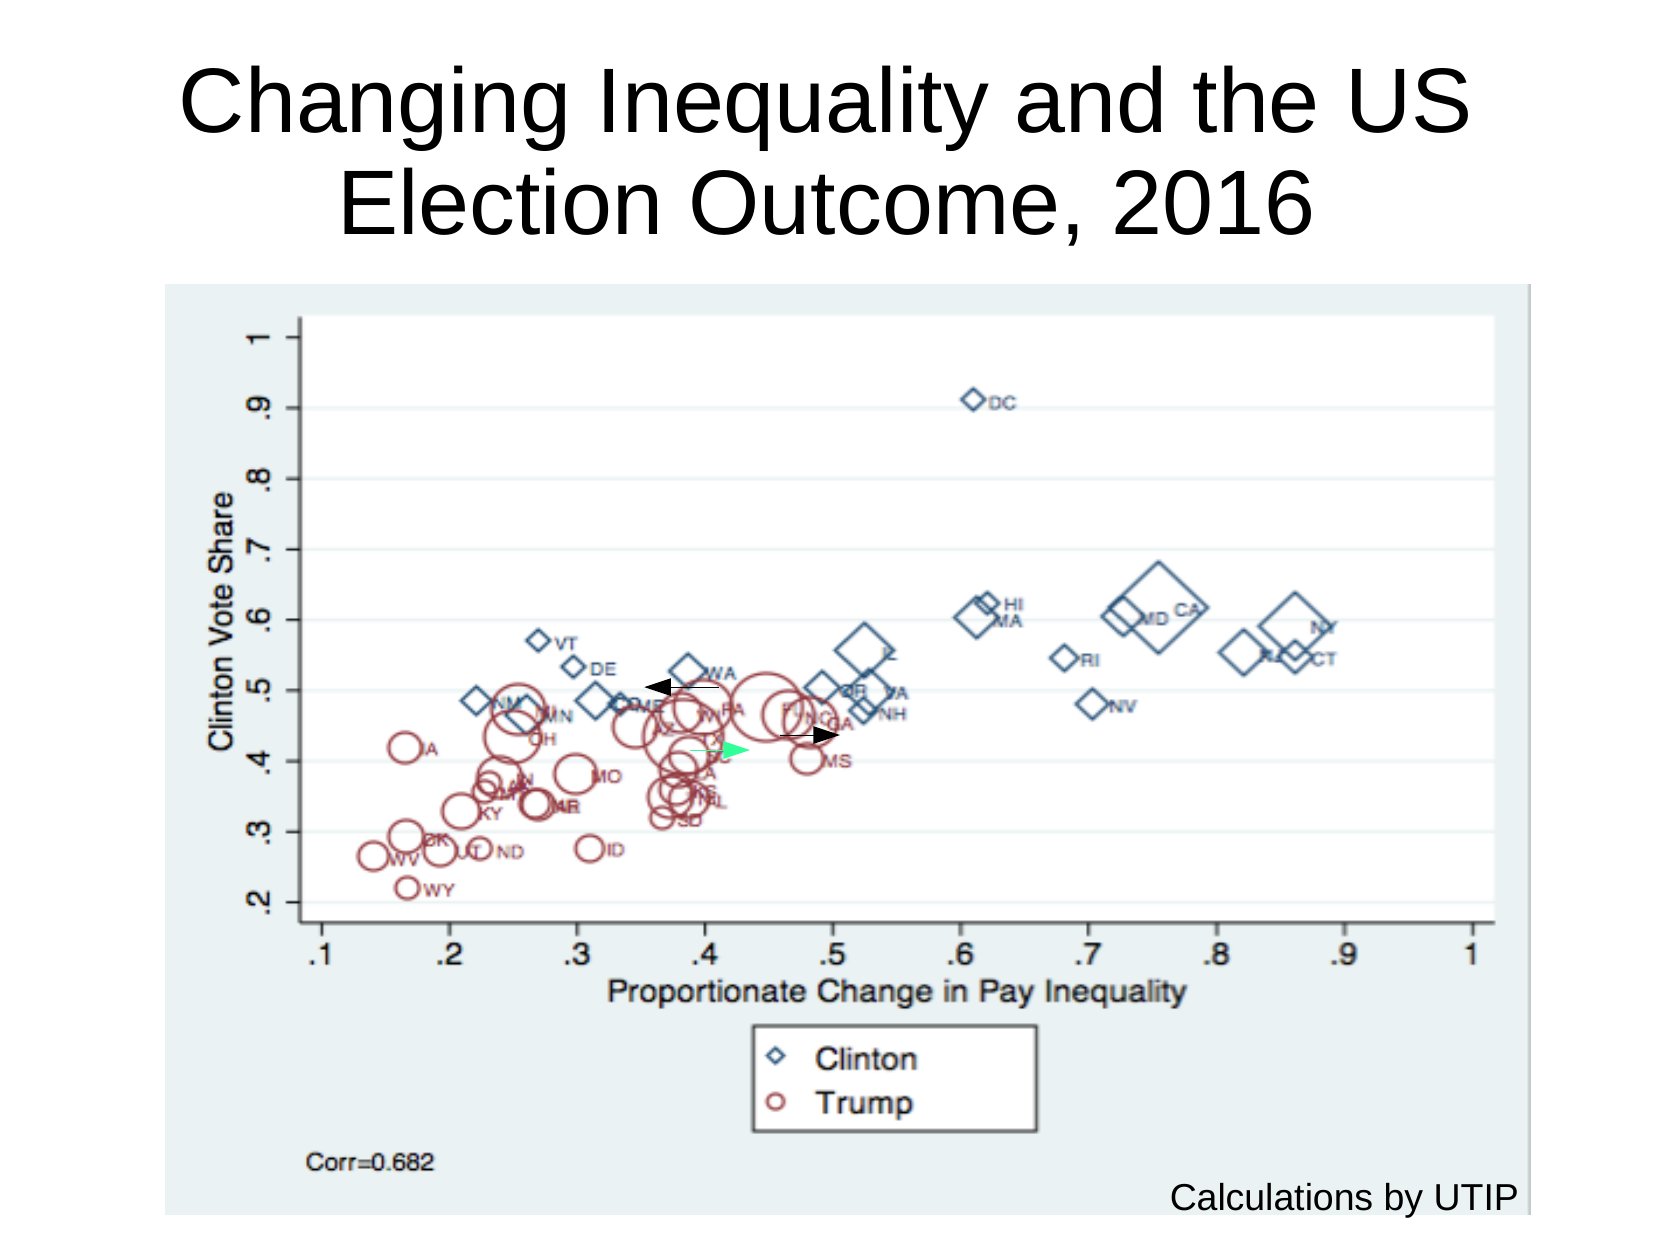

# Changing Inequality and the US Election Outcome, 2016
Calculations by UTIP